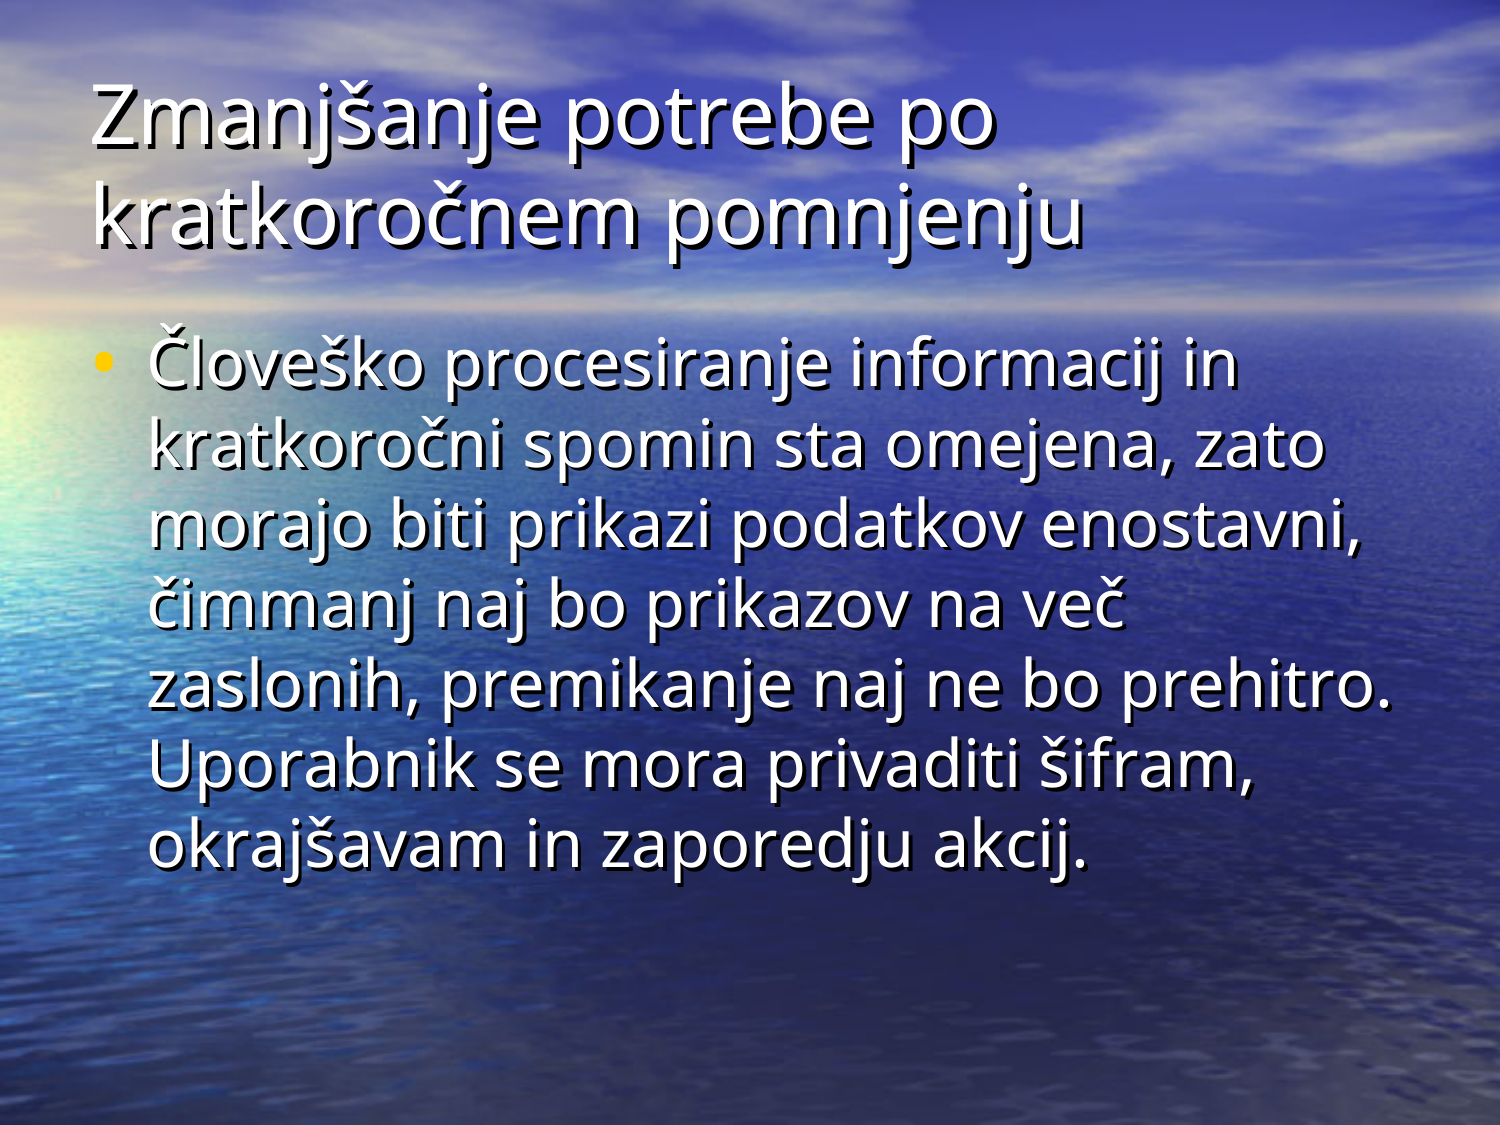

# Zmanjšanje potrebe po kratkoročnem pomnjenju
Človeško procesiranje informacij in kratkoročni spomin sta omejena, zato morajo biti prikazi podatkov enostavni, čimmanj naj bo prikazov na več zaslonih, premikanje naj ne bo prehitro. Uporabnik se mora privaditi šifram, okrajšavam in zaporedju akcij.